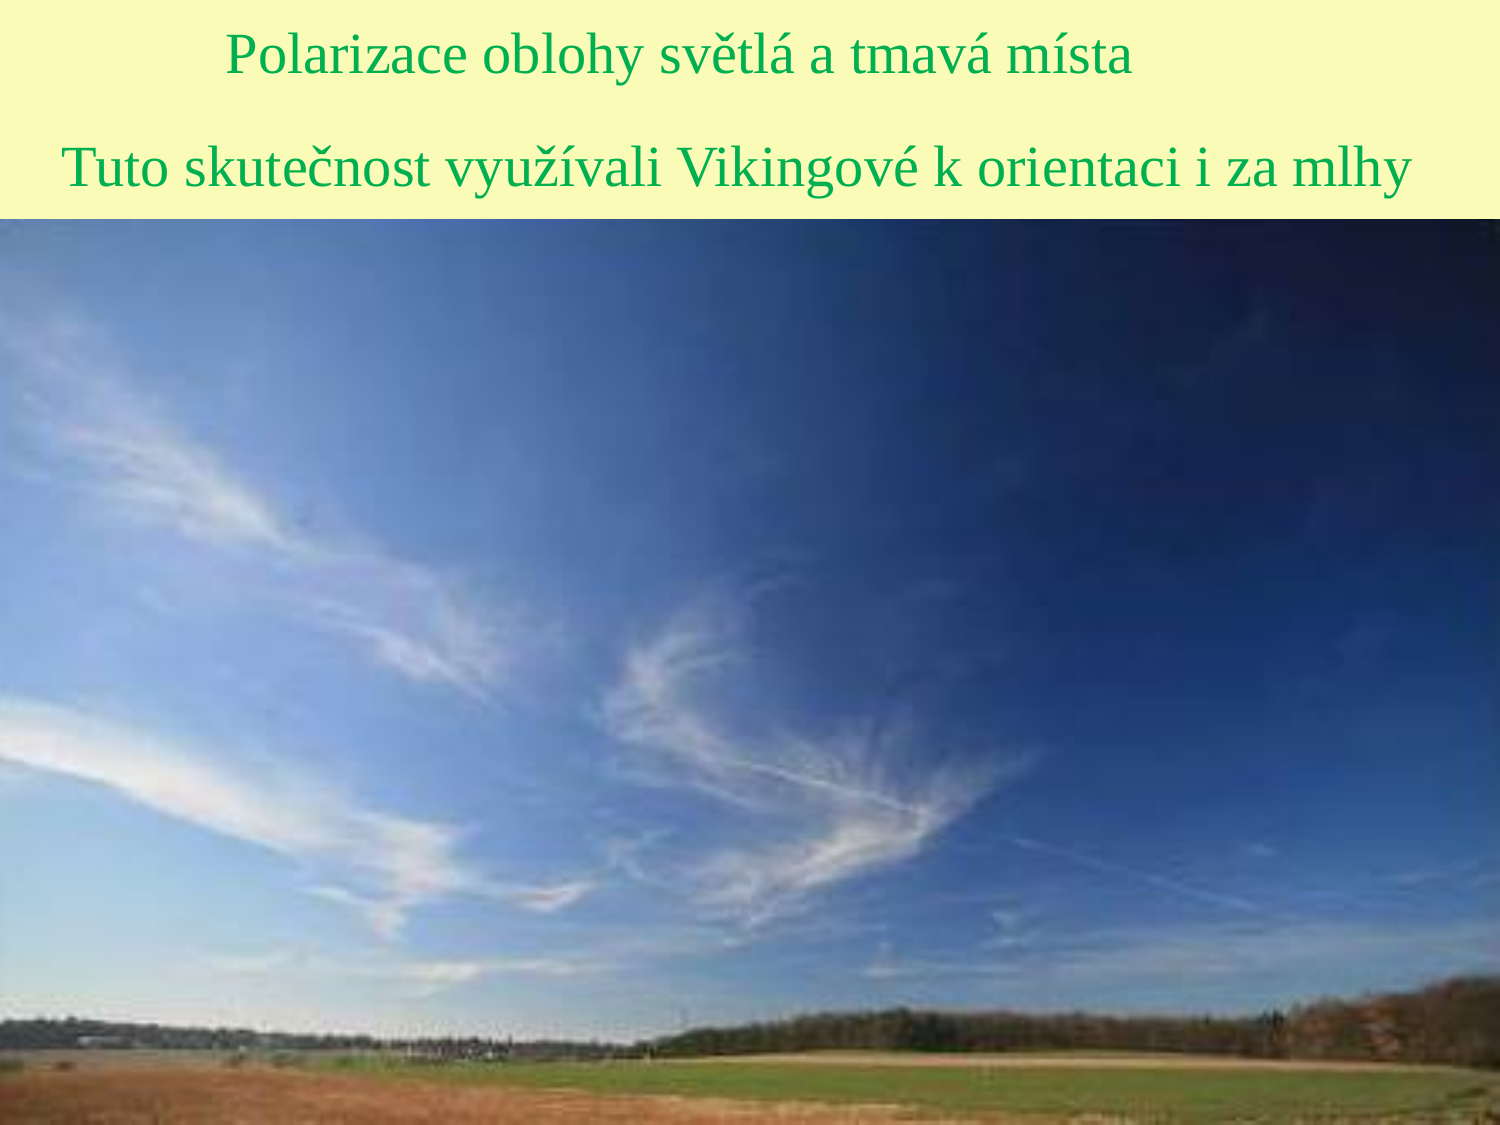

Polarizace oblohy světlá a tmavá místa
Tuto skutečnost využívali Vikingové k orientaci i za mlhy